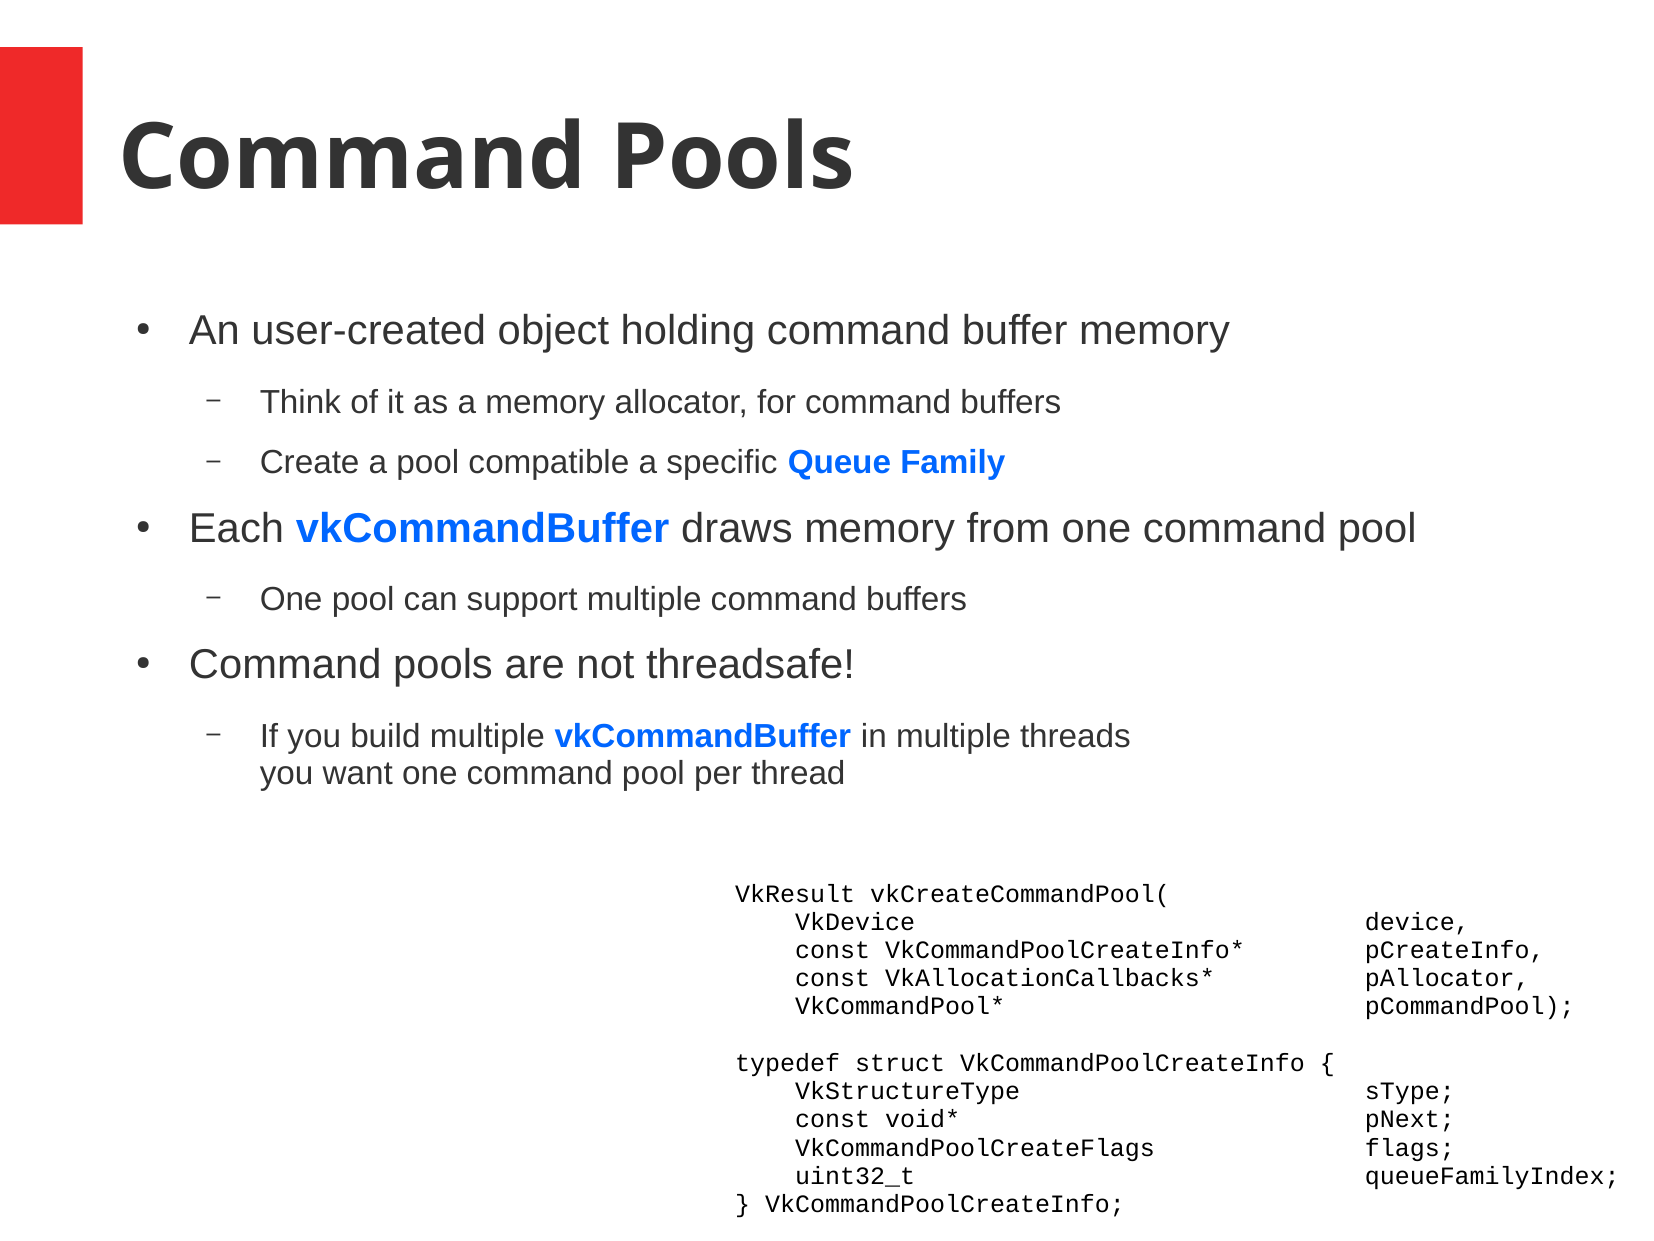

# Command Pools
An user-created object holding command buffer memory
Think of it as a memory allocator, for command buffers
Create a pool compatible a specific Queue Family
Each vkCommandBuffer draws memory from one command pool
One pool can support multiple command buffers
Command pools are not threadsafe!
If you build multiple vkCommandBuffer in multiple threads
you want one command pool per thread
VkResult vkCreateCommandPool(
 VkDevice device,
 const VkCommandPoolCreateInfo* pCreateInfo,
 const VkAllocationCallbacks* pAllocator,
 VkCommandPool* pCommandPool);
typedef struct VkCommandPoolCreateInfo {
 VkStructureType sType;
 const void* pNext;
 VkCommandPoolCreateFlags flags;
 uint32_t queueFamilyIndex;
} VkCommandPoolCreateInfo;